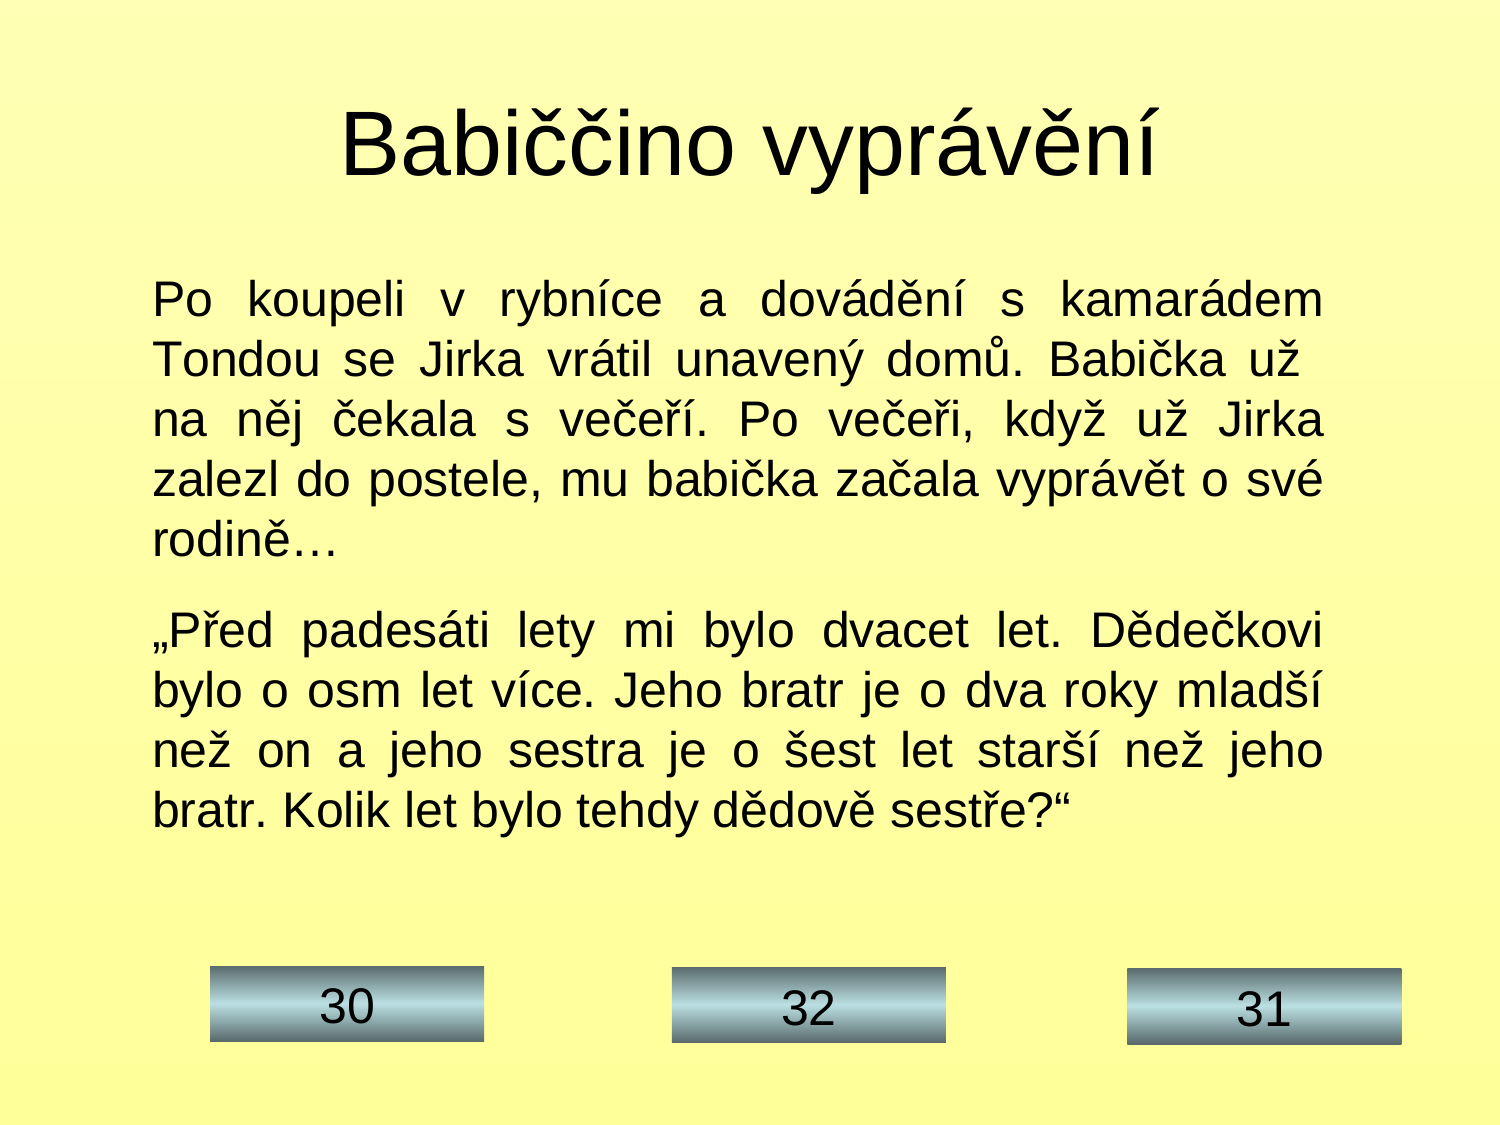

# Babiččino vyprávění
Po koupeli v rybníce a dovádění s kamarádem Tondou se Jirka vrátil unavený domů. Babička už
na něj čekala s večeří. Po večeři, když už Jirka zalezl do postele, mu babička začala vyprávět o své rodině…
„Před padesáti lety mi bylo dvacet let. Dědečkovi bylo o osm let více. Jeho bratr je o dva roky mladší než on a jeho sestra je o šest let starší než jeho bratr. Kolik let bylo tehdy dědově sestře?“
30
32
31